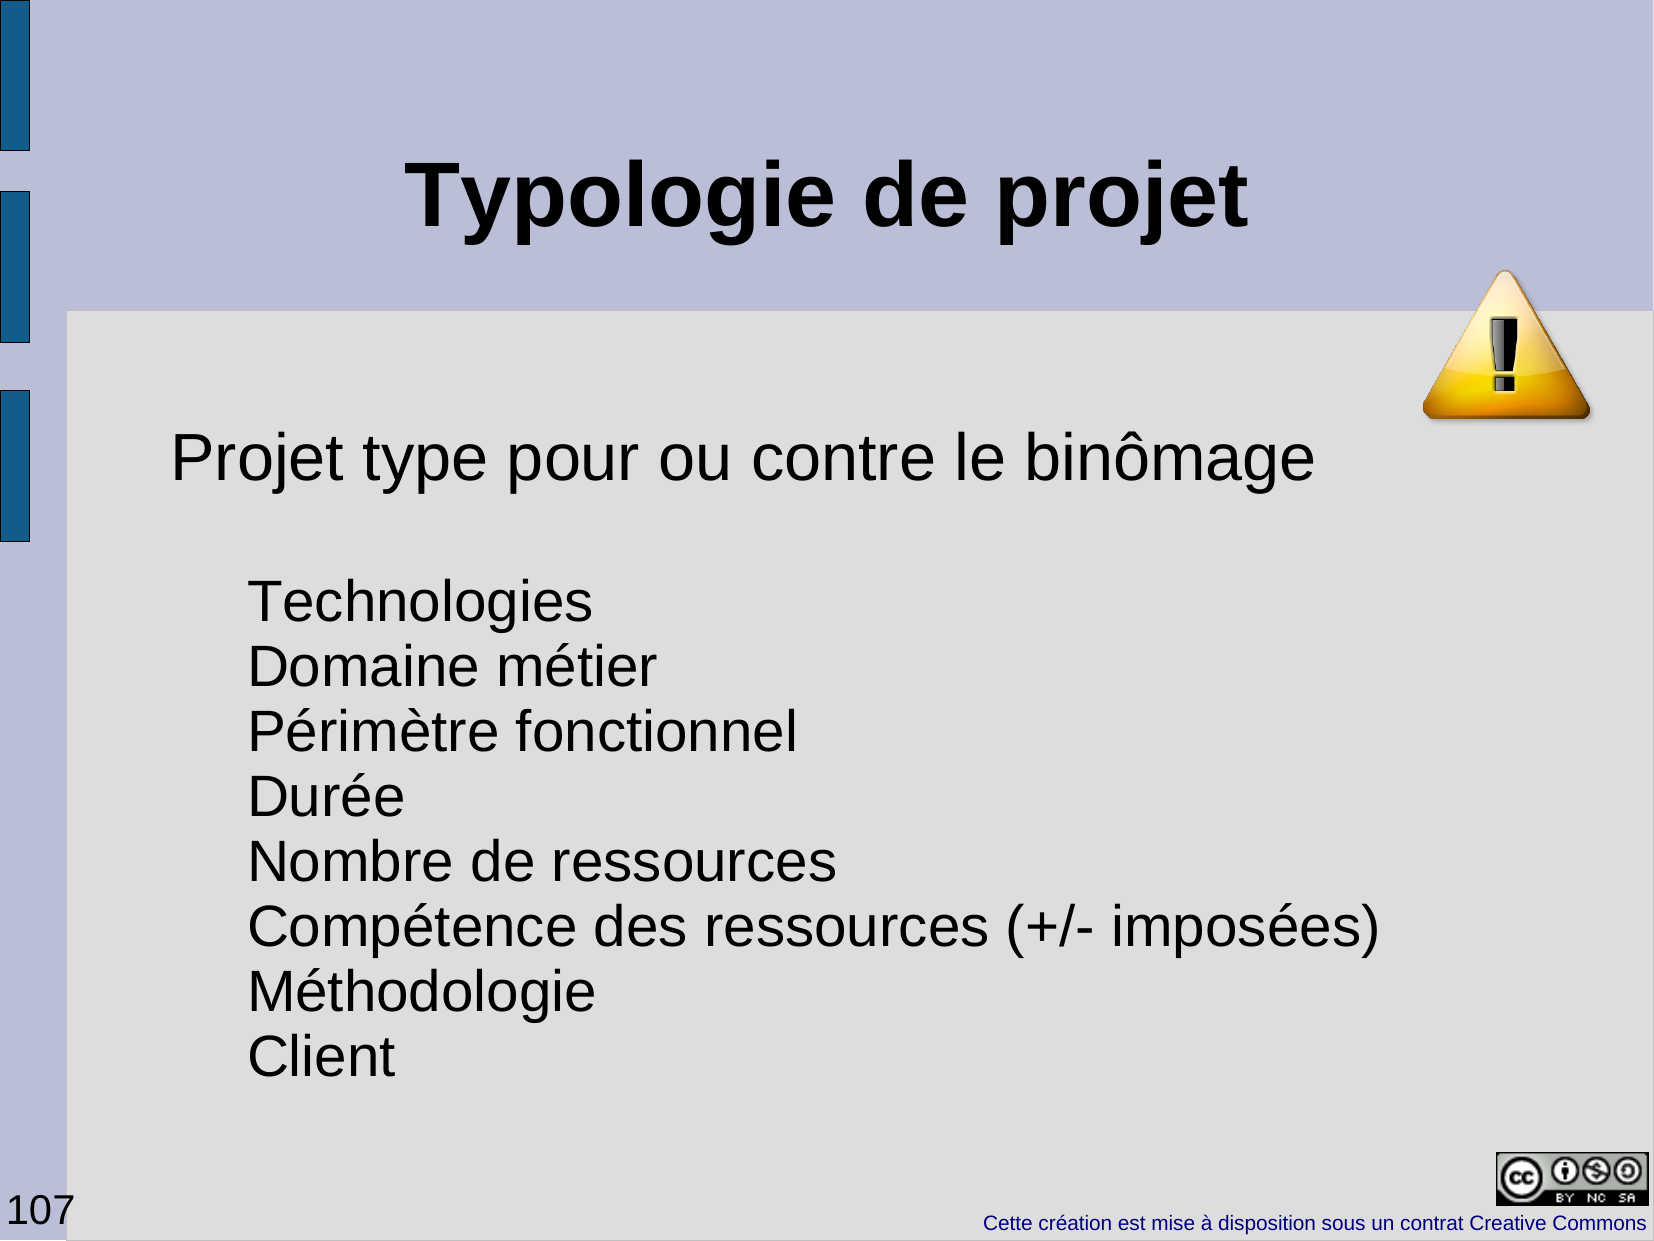

# Typologie de projet
Projet type pour ou contre le binômage
Technologies
Domaine métier
Périmètre fonctionnel
Durée
Nombre de ressources
Compétence des ressources (+/- imposées)
Méthodologie
Client